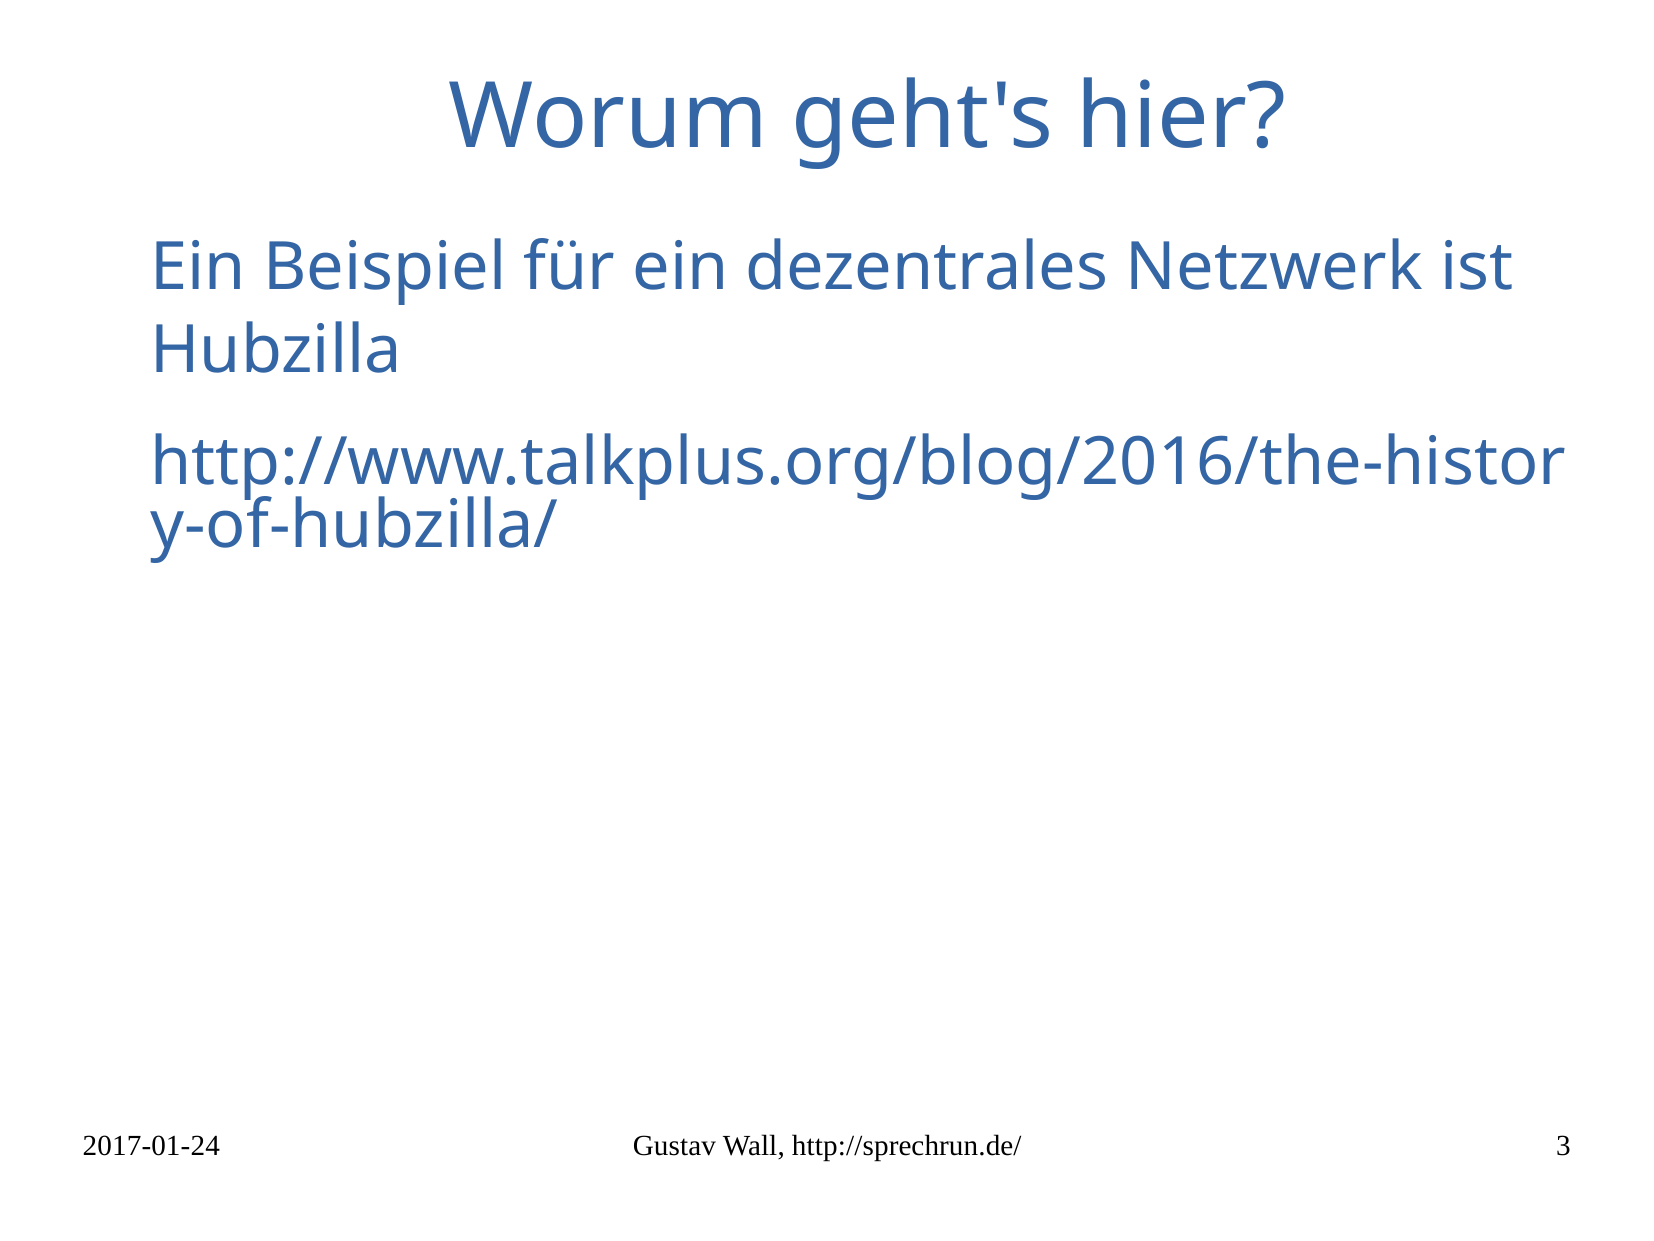

# Worum geht's hier?
Ein Beispiel für ein dezentrales Netzwerk ist Hubzilla
http://www.talkplus.org/blog/2016/the-history-of-hubzilla/
2017-01-24
Gustav Wall, http://sprechrun.de/
3